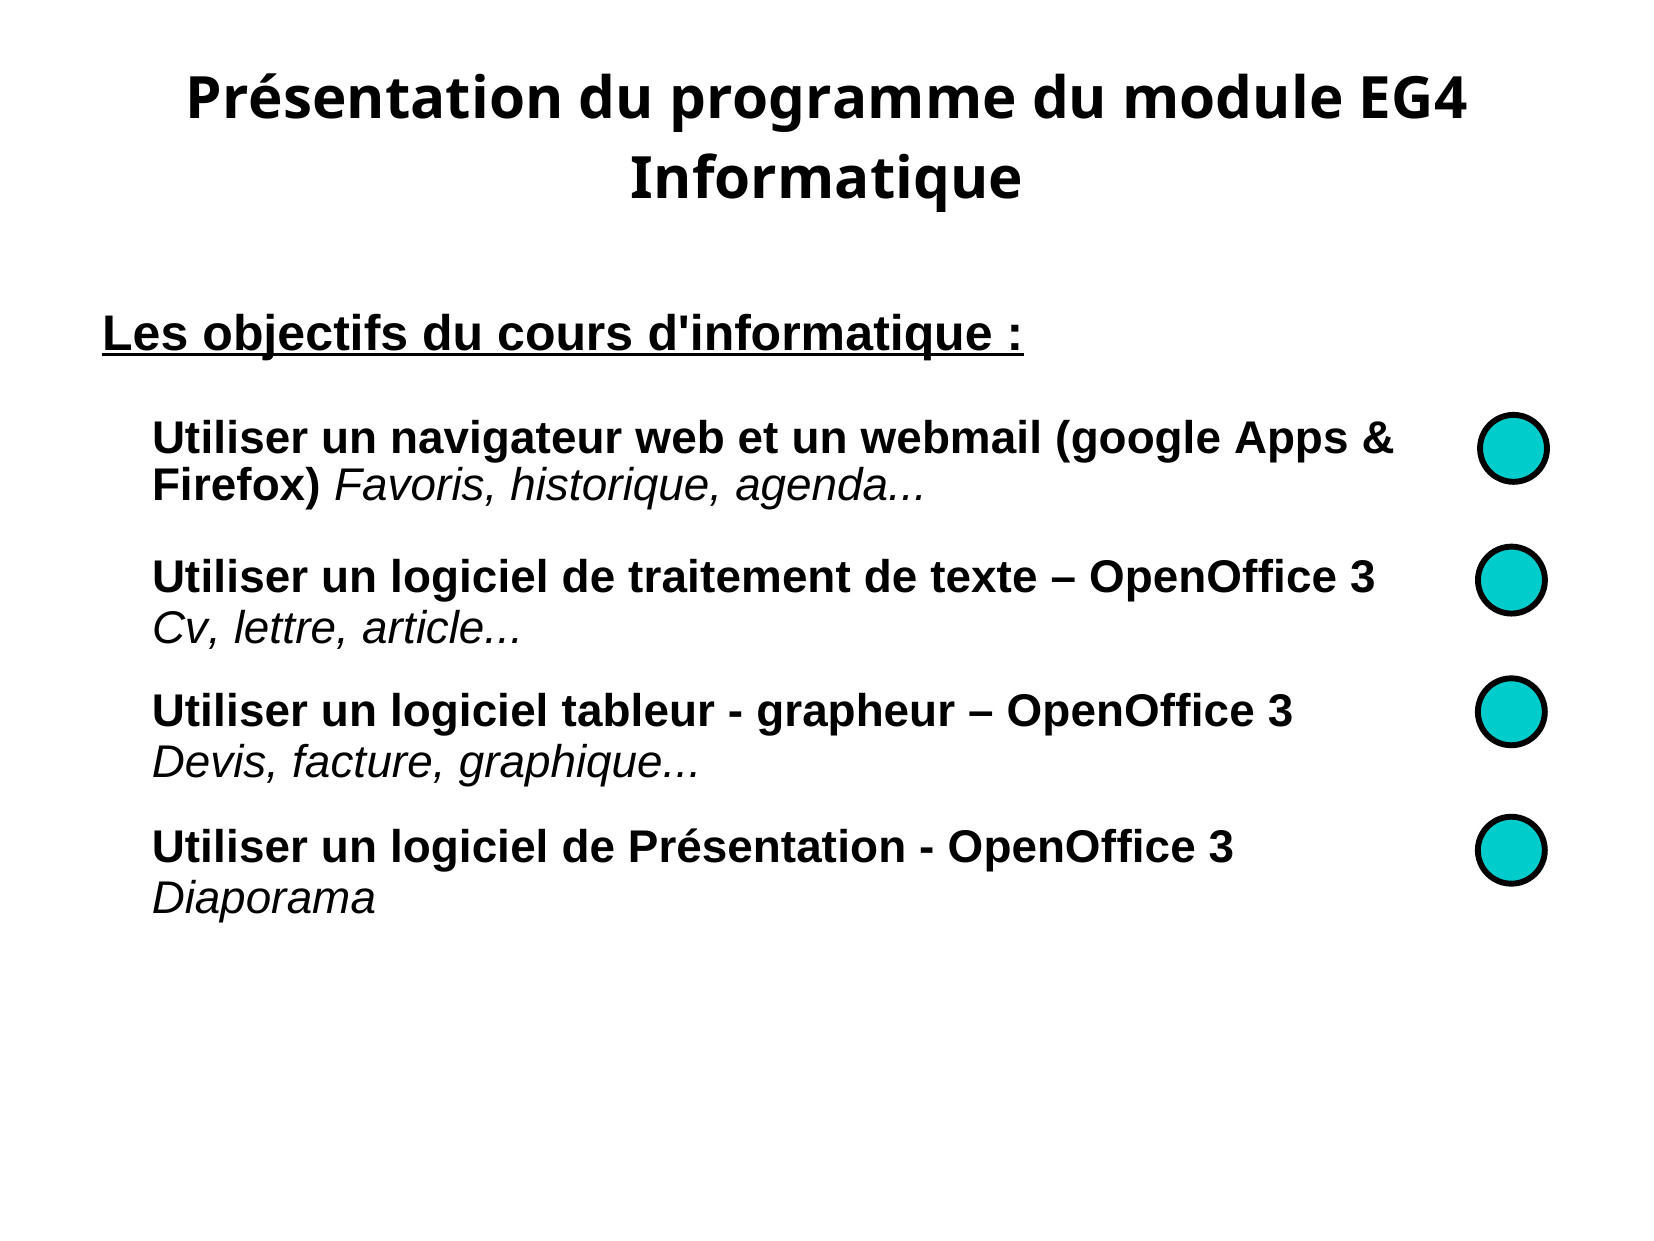

Présentation du programme du module EG4
Informatique
Les objectifs du cours d'informatique :
Utiliser un navigateur web et un webmail (google Apps & Firefox) Favoris, historique, agenda...
Utiliser un logiciel de traitement de texte – OpenOffice 3
Cv, lettre, article...
Utiliser un logiciel tableur - grapheur – OpenOffice 3
Devis, facture, graphique...
Utiliser un logiciel de Présentation - OpenOffice 3
Diaporama